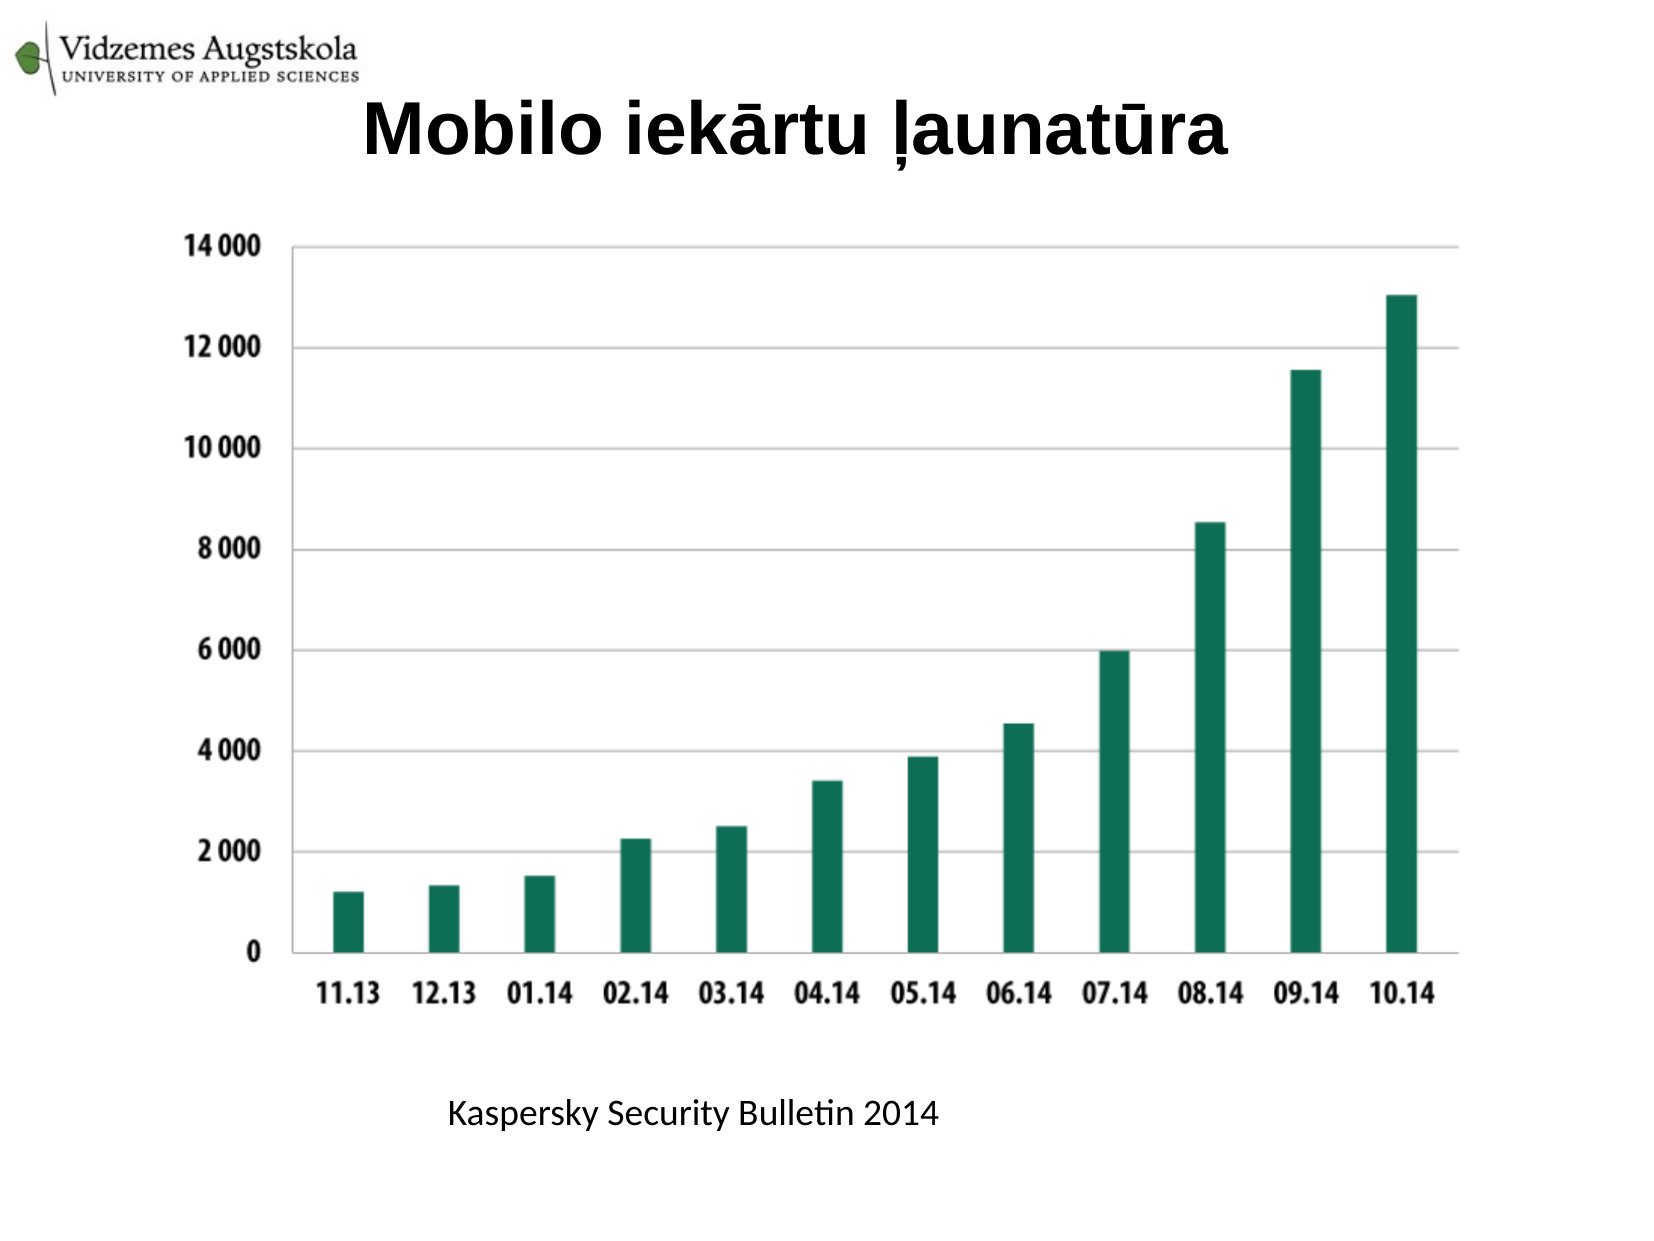

# Mobilo iekārtu ļaunatūra
Kaspersky Security Bulletin 2014